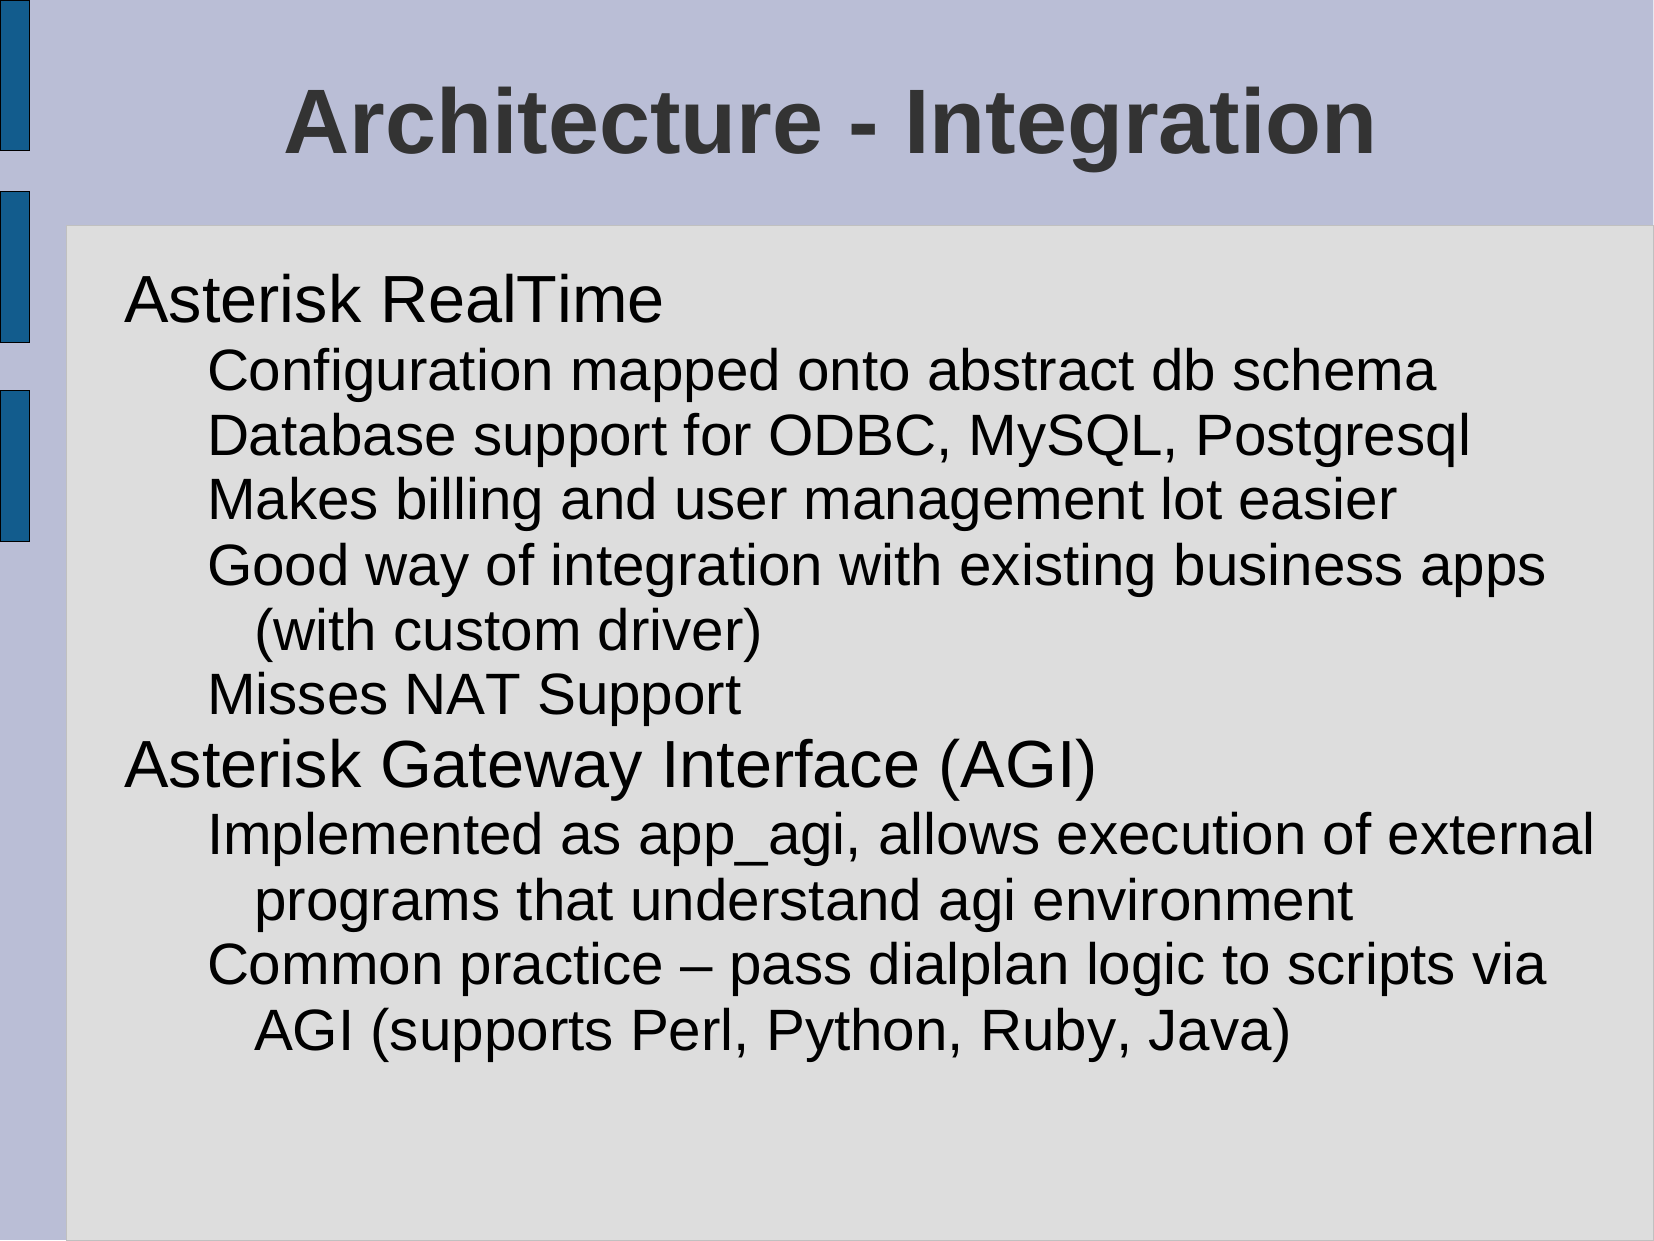

# Architecture - Integration
Asterisk RealTime
Configuration mapped onto abstract db schema
Database support for ODBC, MySQL, Postgresql
Makes billing and user management lot easier
Good way of integration with existing business apps (with custom driver)
Misses NAT Support
Asterisk Gateway Interface (AGI)
Implemented as app_agi, allows execution of external programs that understand agi environment
Common practice – pass dialplan logic to scripts via AGI (supports Perl, Python, Ruby, Java)